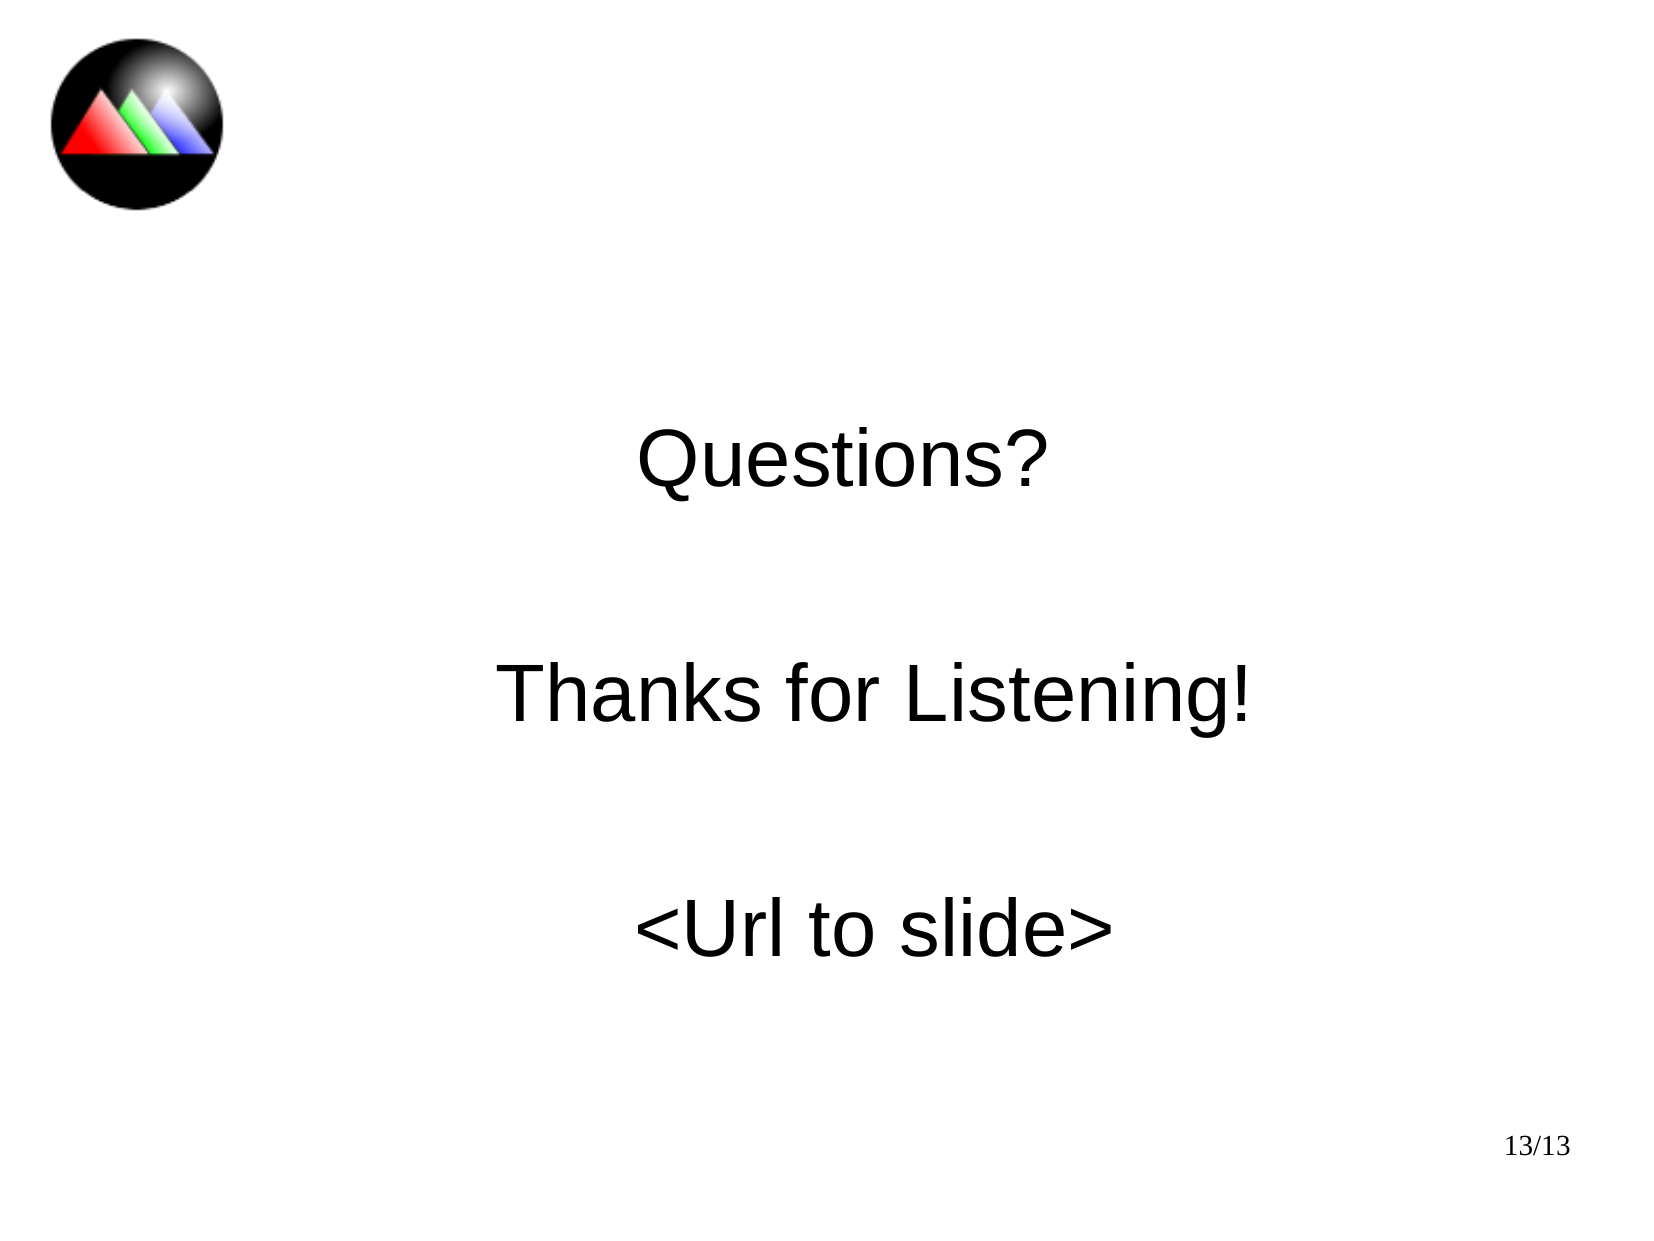

# Questions?
Thanks for Listening!
<Url to slide>